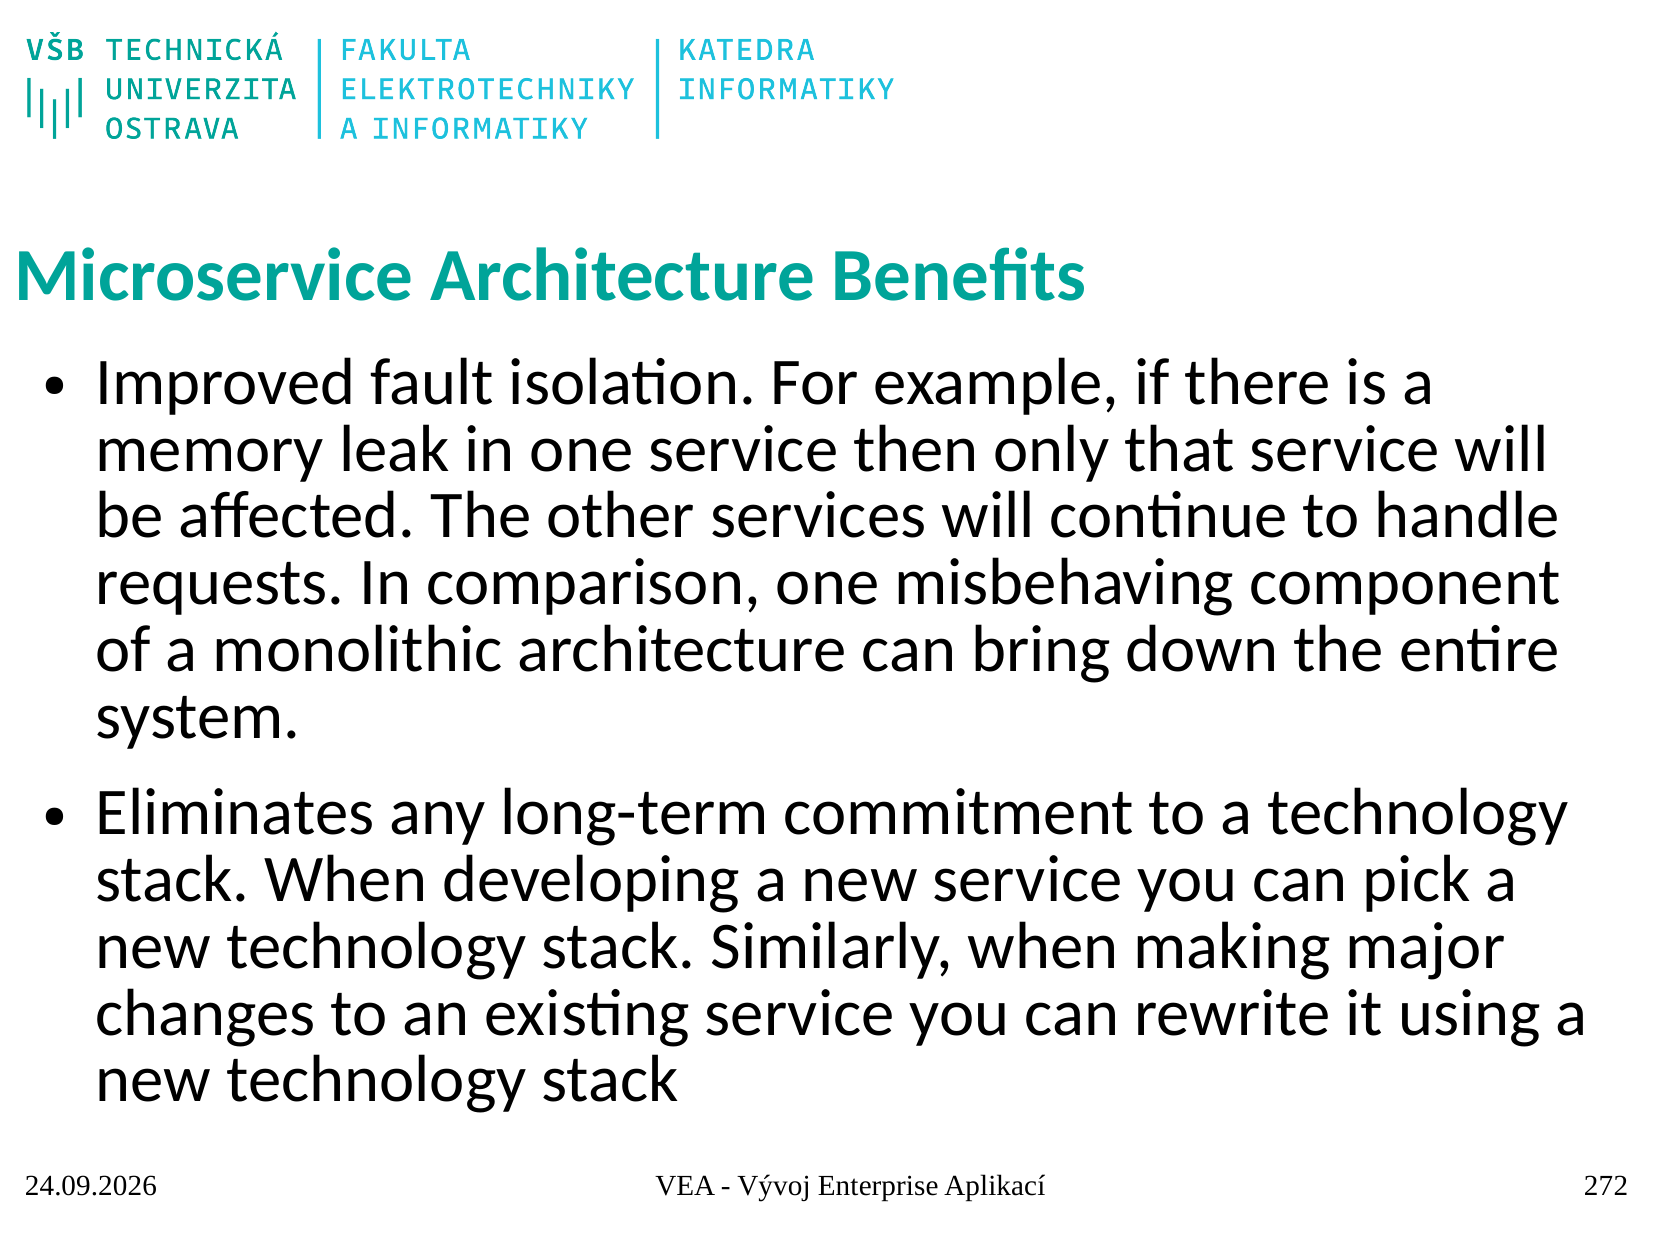

# Microservice Architecture Benefits
Improved fault isolation. For example, if there is a memory leak in one service then only that service will be affected. The other services will continue to handle requests. In comparison, one misbehaving component of a monolithic architecture can bring down the entire system.
Eliminates any long-term commitment to a technology stack. When developing a new service you can pick a new technology stack. Similarly, when making major changes to an existing service you can rewrite it using a new technology stack
VEA - Vývoj Enterprise Aplikací
272